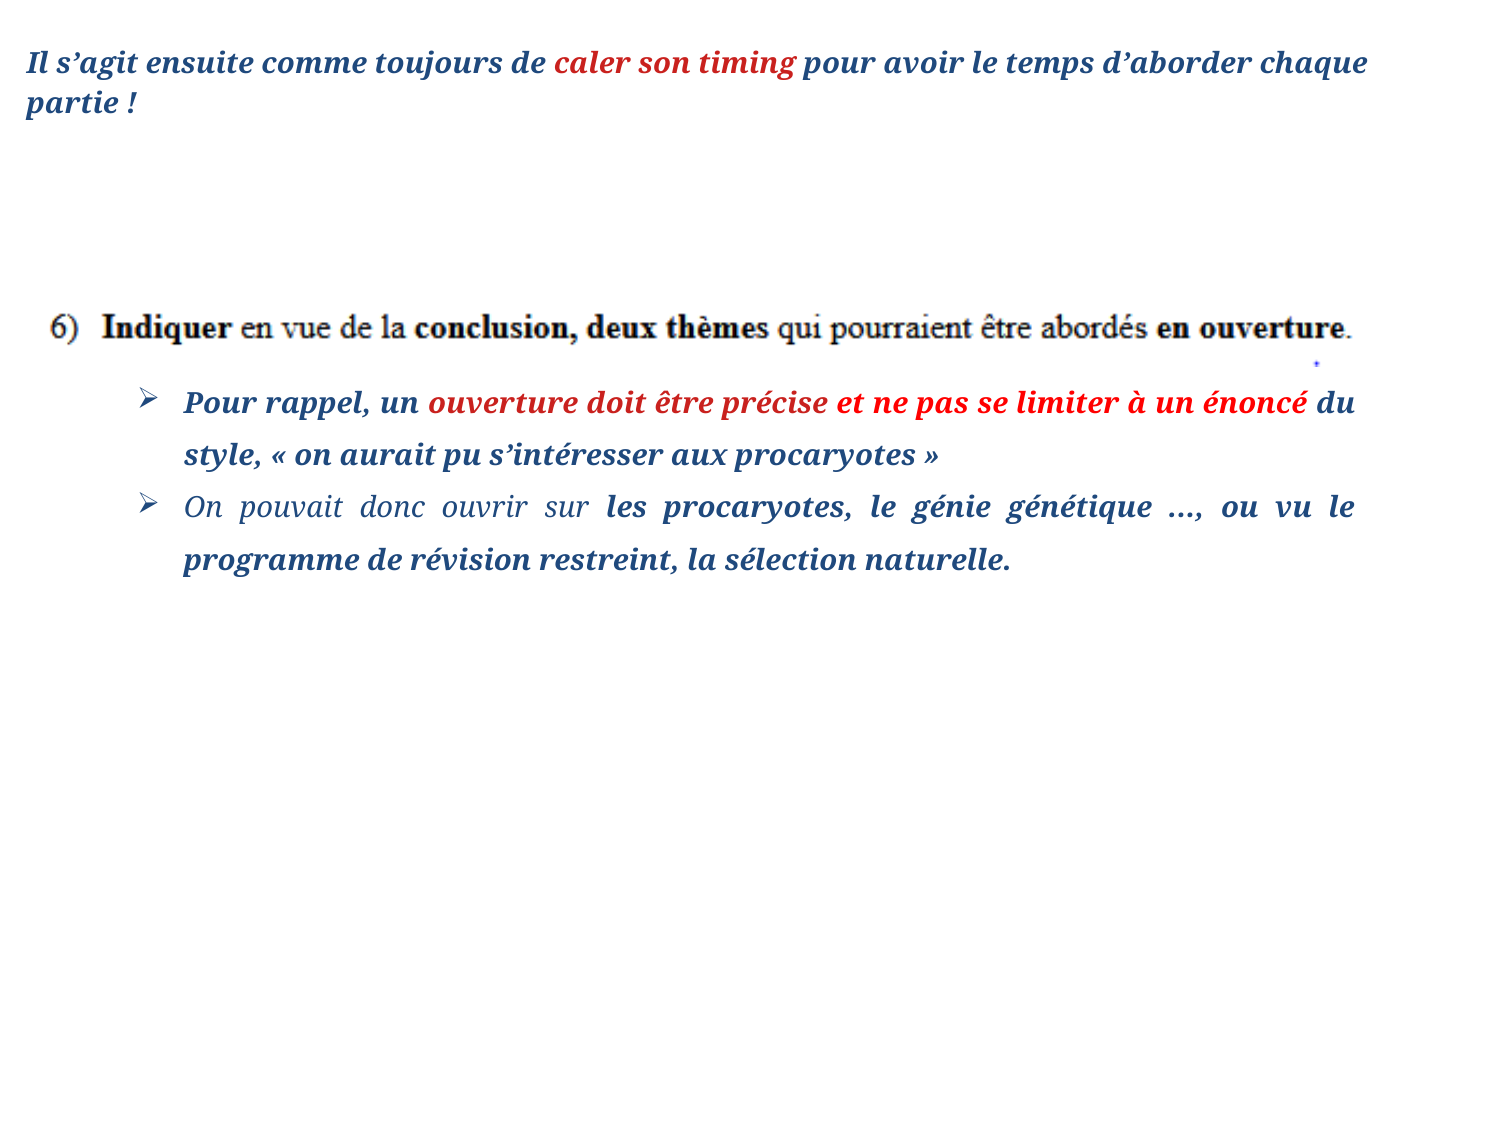

Il s’agit ensuite comme toujours de caler son timing pour avoir le temps d’aborder chaque partie !
Pour rappel, un ouverture doit être précise et ne pas se limiter à un énoncé du style, « on aurait pu s’intéresser aux procaryotes »
On pouvait donc ouvrir sur les procaryotes, le génie génétique ..., ou vu le programme de révision restreint, la sélection naturelle.